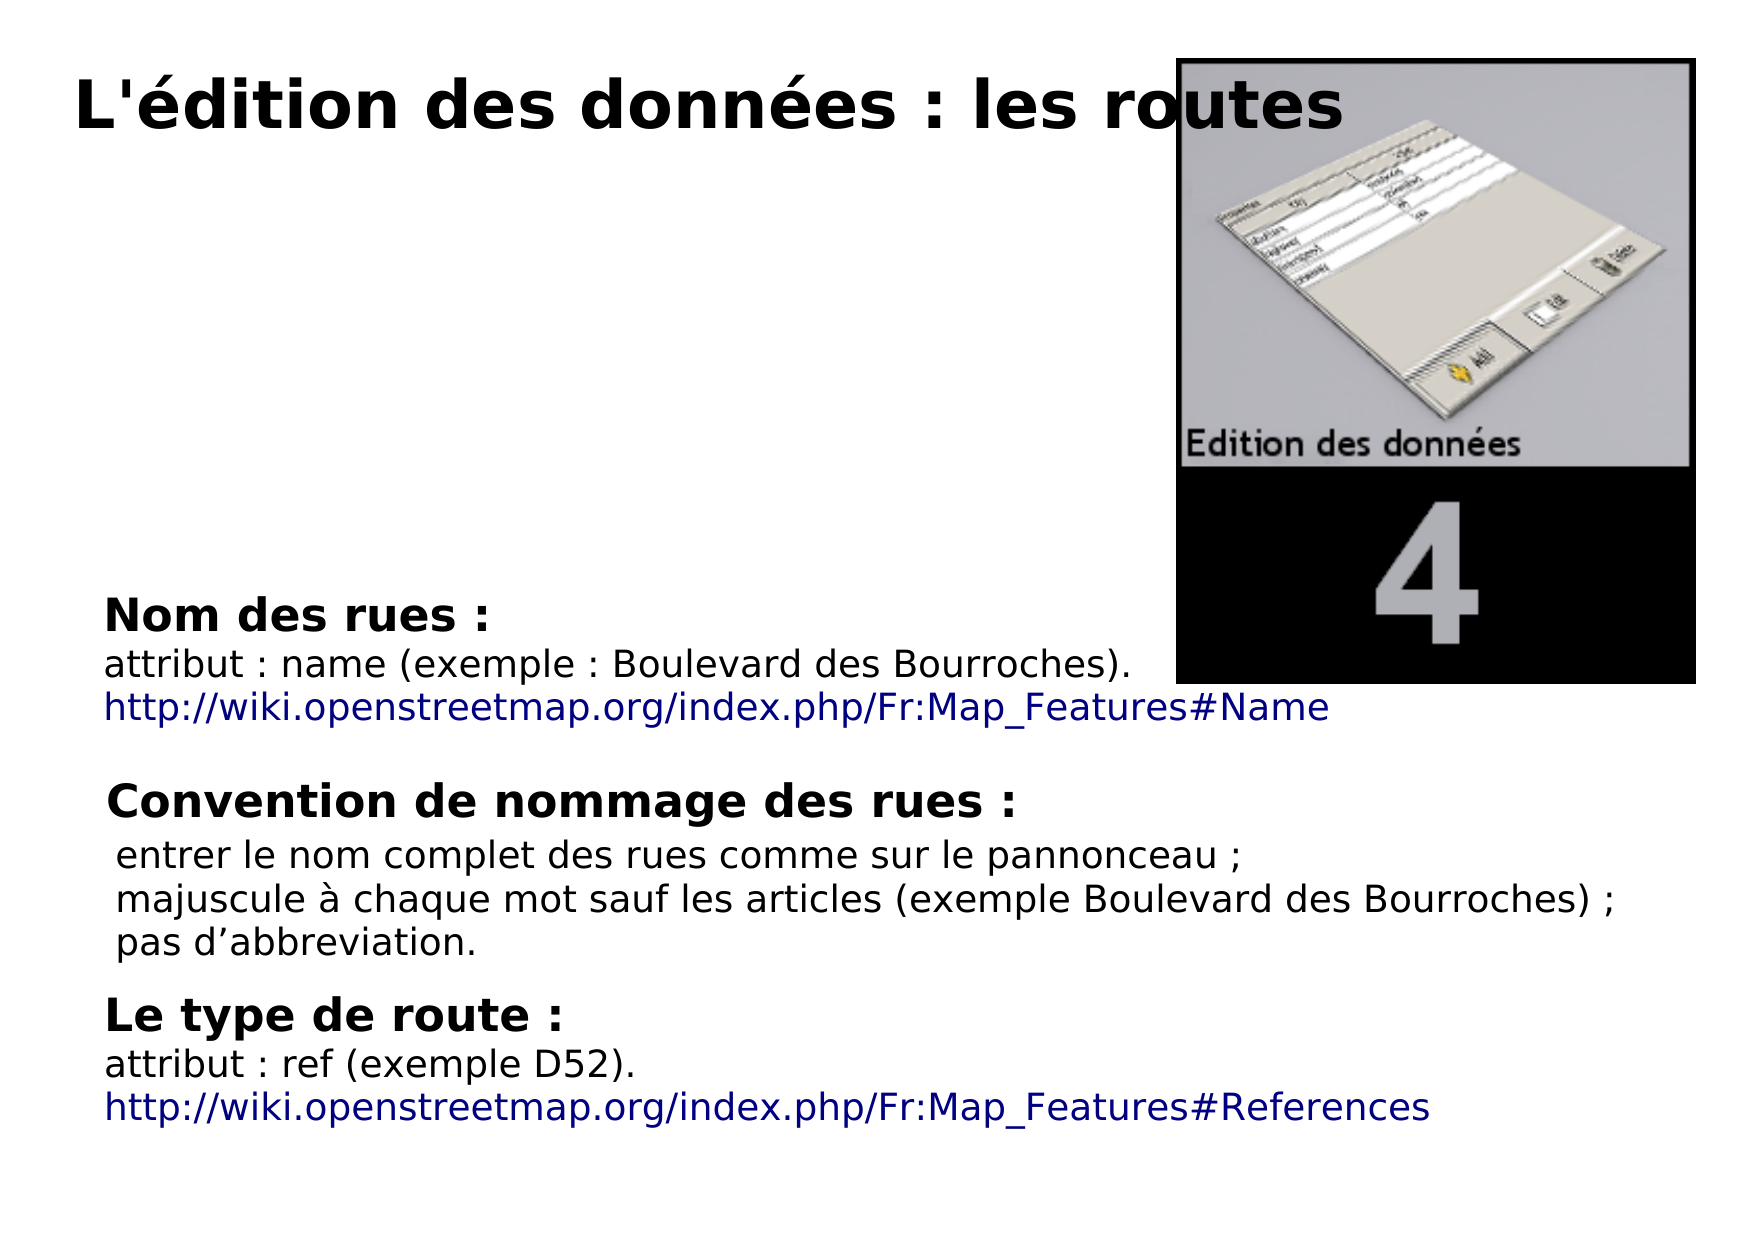

L'édition des données : les routes
Nom des rues :
attribut : name (exemple : Boulevard des Bourroches).
http://wiki.openstreetmap.org/index.php/Fr:Map_Features#Name
Convention de nommage des rues :
 entrer le nom complet des rues comme sur le pannonceau ;
 majuscule à chaque mot sauf les articles (exemple Boulevard des Bourroches) ;
 pas d’abbreviation.
Le type de route :
attribut : ref (exemple D52).
http://wiki.openstreetmap.org/index.php/Fr:Map_Features#References